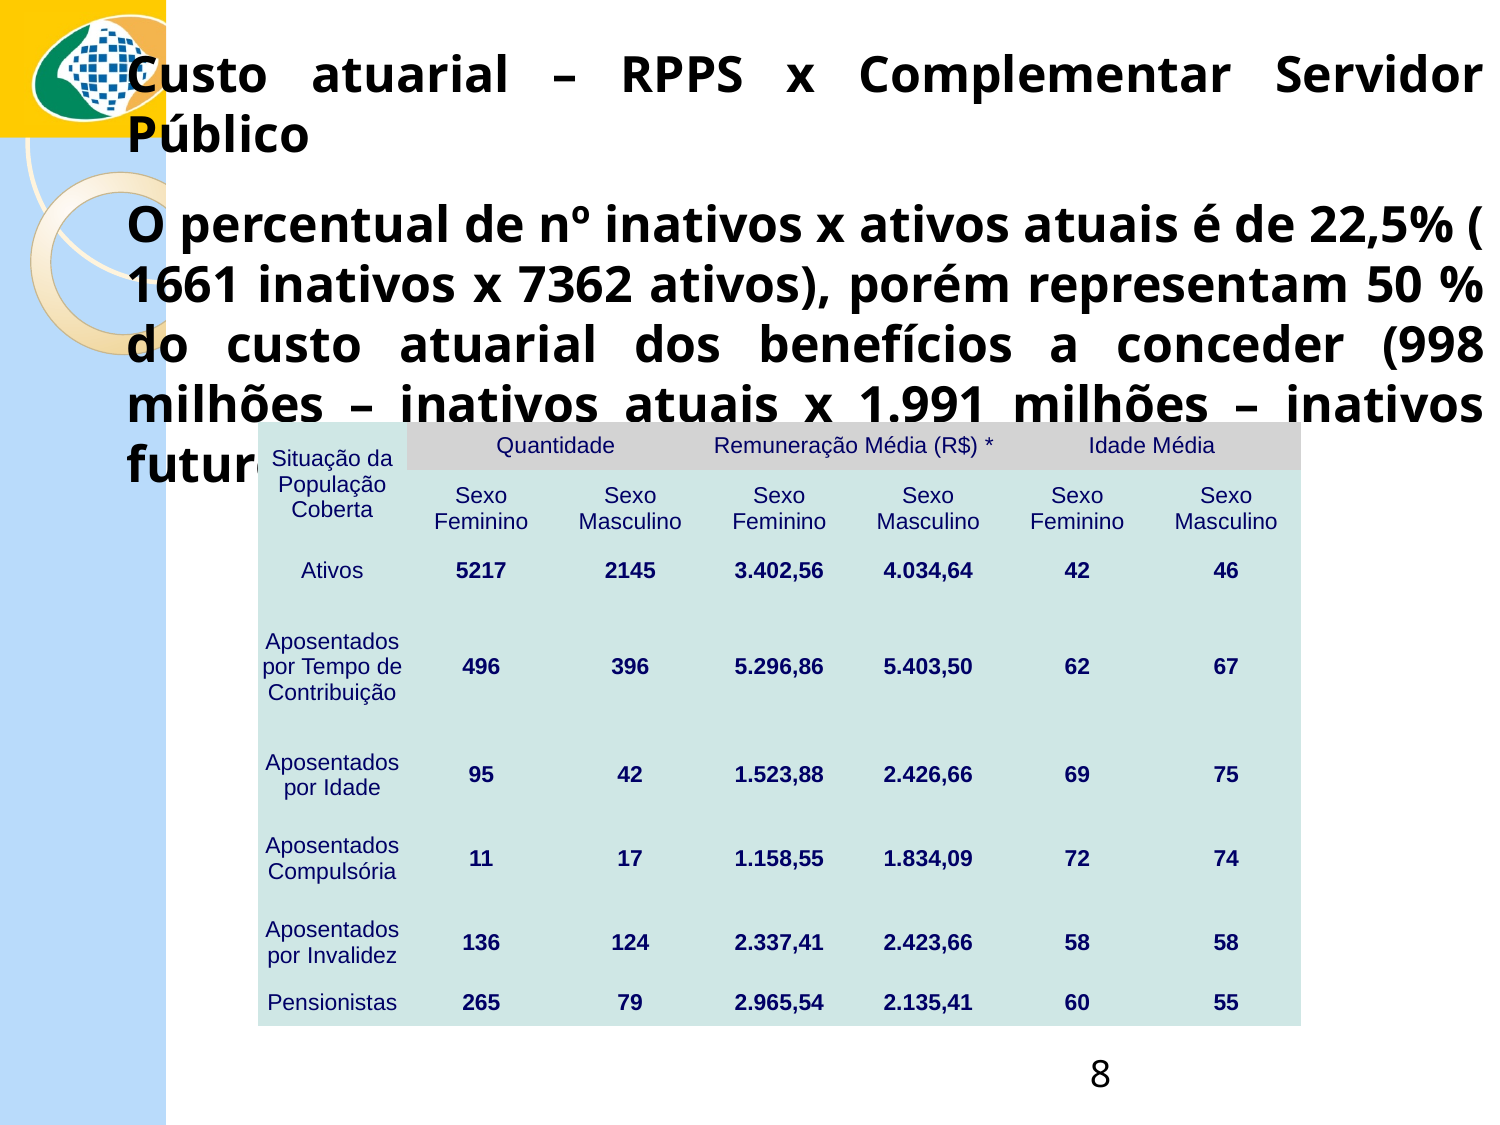

#
Custo atuarial – RPPS x Complementar Servidor Público
O percentual de nº inativos x ativos atuais é de 22,5% ( 1661 inativos x 7362 ativos), porém representam 50 % do custo atuarial dos benefícios a conceder (998 milhões – inativos atuais x 1.991 milhões – inativos futuros)
| Situação da População Coberta | Quantidade | | Remuneração Média (R$) \* | | Idade Média | |
| --- | --- | --- | --- | --- | --- | --- |
| | Sexo Feminino | Sexo Masculino | Sexo Feminino | Sexo Masculino | Sexo Feminino | Sexo Masculino |
| Ativos | 5217 | 2145 | 3.402,56 | 4.034,64 | 42 | 46 |
| Aposentados por Tempo de Contribuição | 496 | 396 | 5.296,86 | 5.403,50 | 62 | 67 |
| Aposentados por Idade | 95 | 42 | 1.523,88 | 2.426,66 | 69 | 75 |
| Aposentados Compulsória | 11 | 17 | 1.158,55 | 1.834,09 | 72 | 74 |
| Aposentados por Invalidez | 136 | 124 | 2.337,41 | 2.423,66 | 58 | 58 |
| Pensionistas | 265 | 79 | 2.965,54 | 2.135,41 | 60 | 55 |